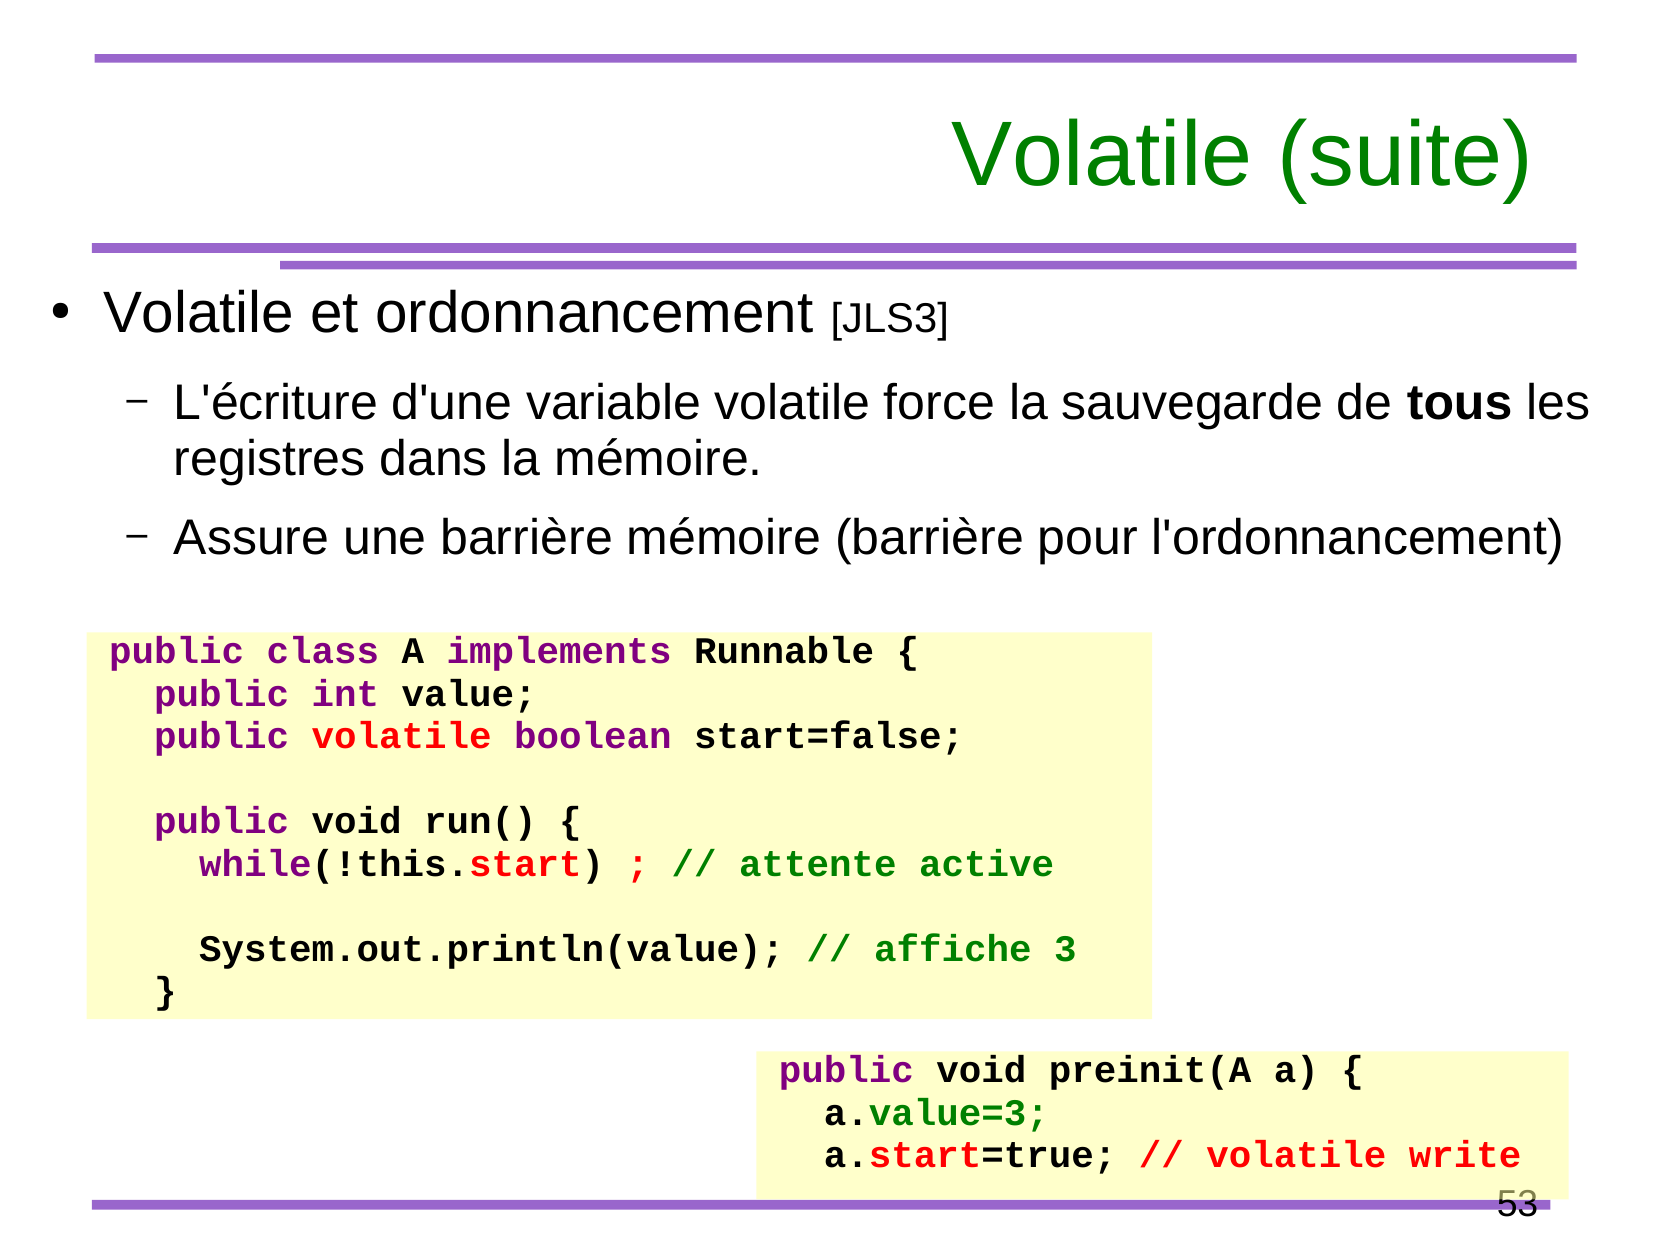

# Volatile (suite)
Volatile et ordonnancement [JLS3]
L'écriture d'une variable volatile force la sauvegarde de tous les registres dans la mémoire.
Assure une barrière mémoire (barrière pour l'ordonnancement)
 public class A implements Runnable {
 public int value;
 public volatile boolean start=false;
 public void run() {
 while(!this.start) ; // attente active
 System.out.println(value); // affiche 3
 }
 }
 public void preinit(A a) {
 a.value=3;
 a.start=true; // volatile write